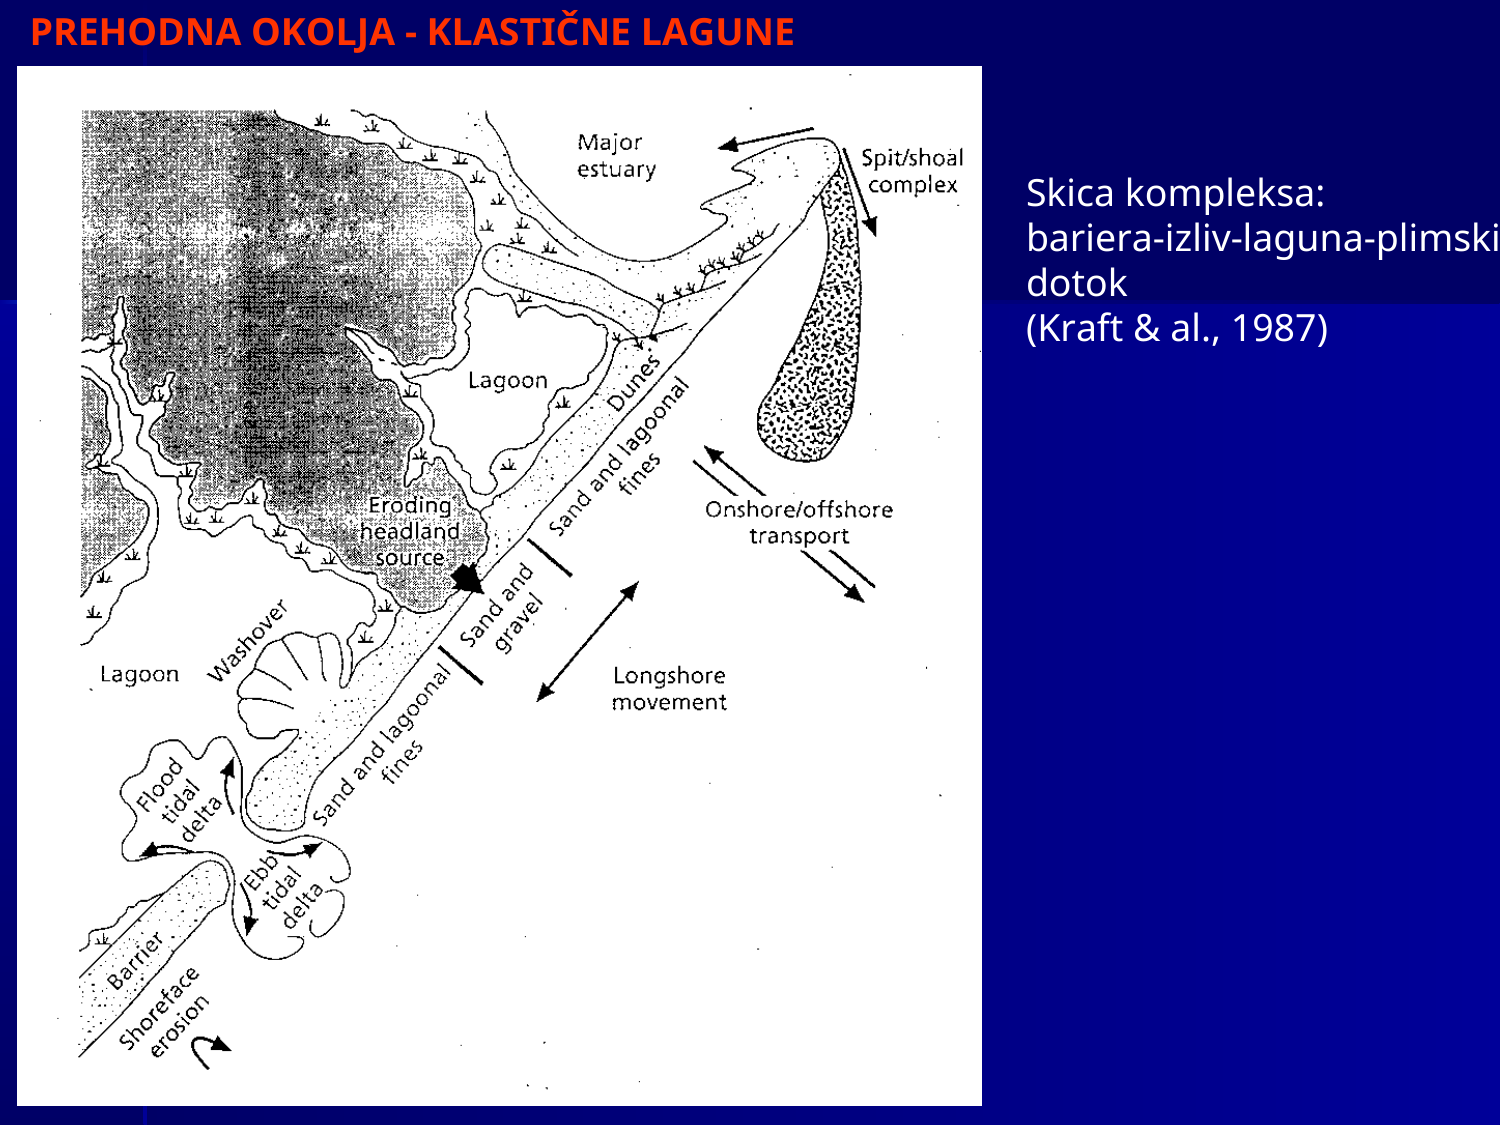

PREHODNA OKOLJA - KLASTIČNE LAGUNE
Skica kompleksa:
bariera-izliv-laguna-plimski
dotok
(Kraft & al., 1987)